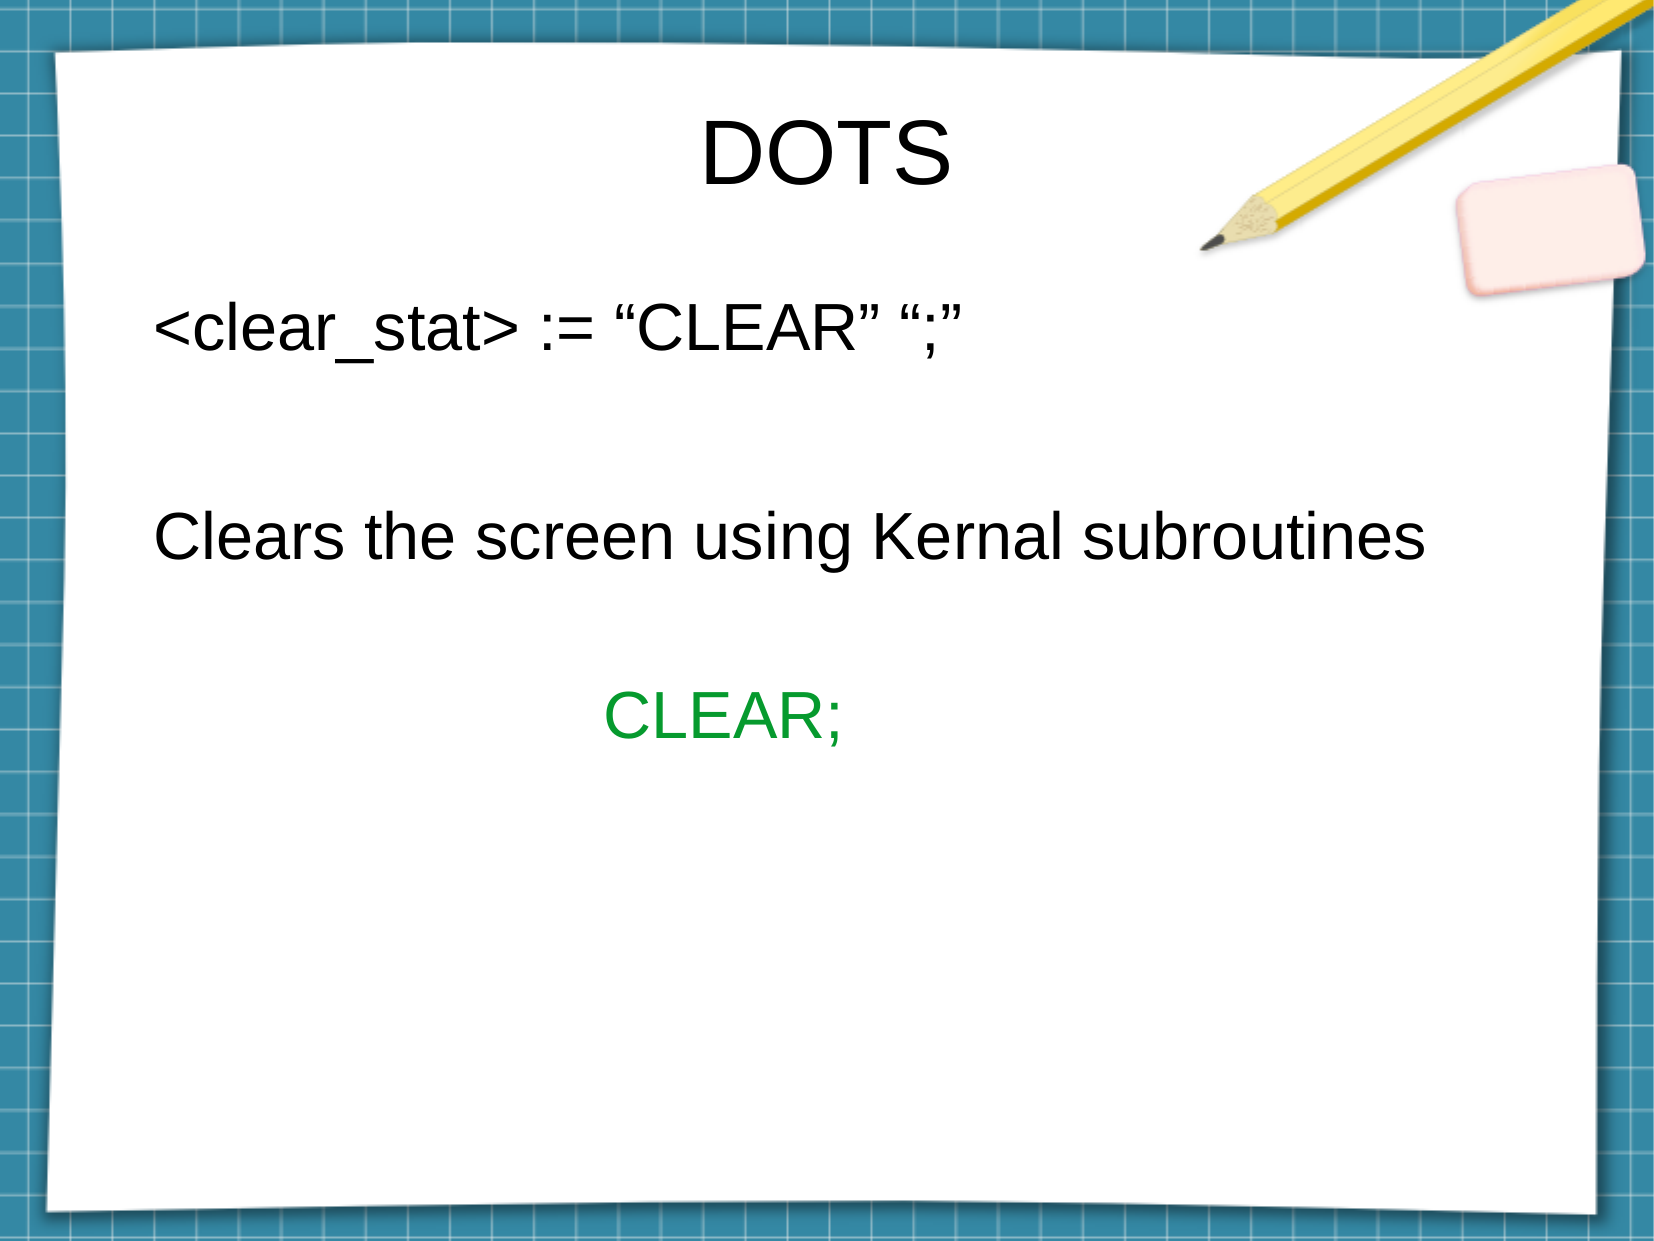

# DOTS
<clear_stat> := “CLEAR” “;”
Clears the screen using Kernal subroutines
						CLEAR;